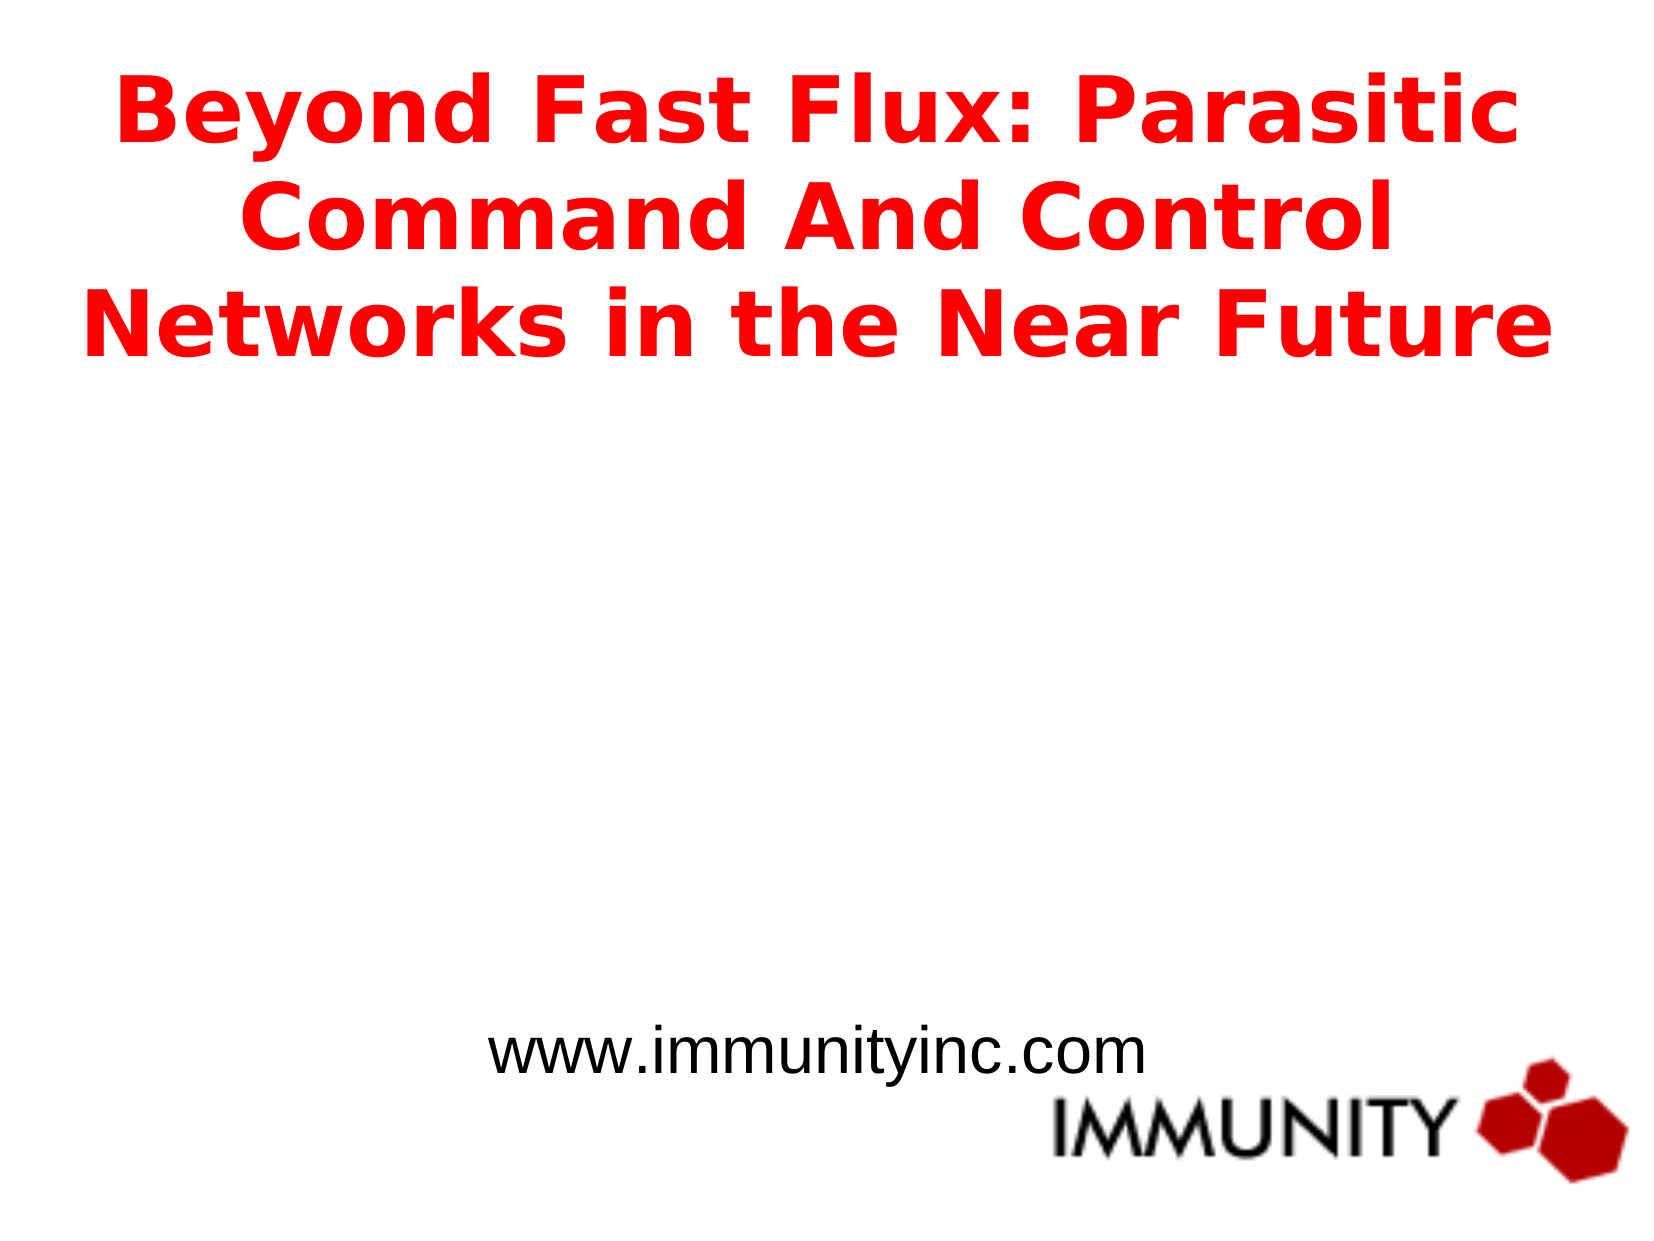

Beyond Fast Flux: Parasitic Command And Control Networks in the Near Future
# www.immunityinc.com